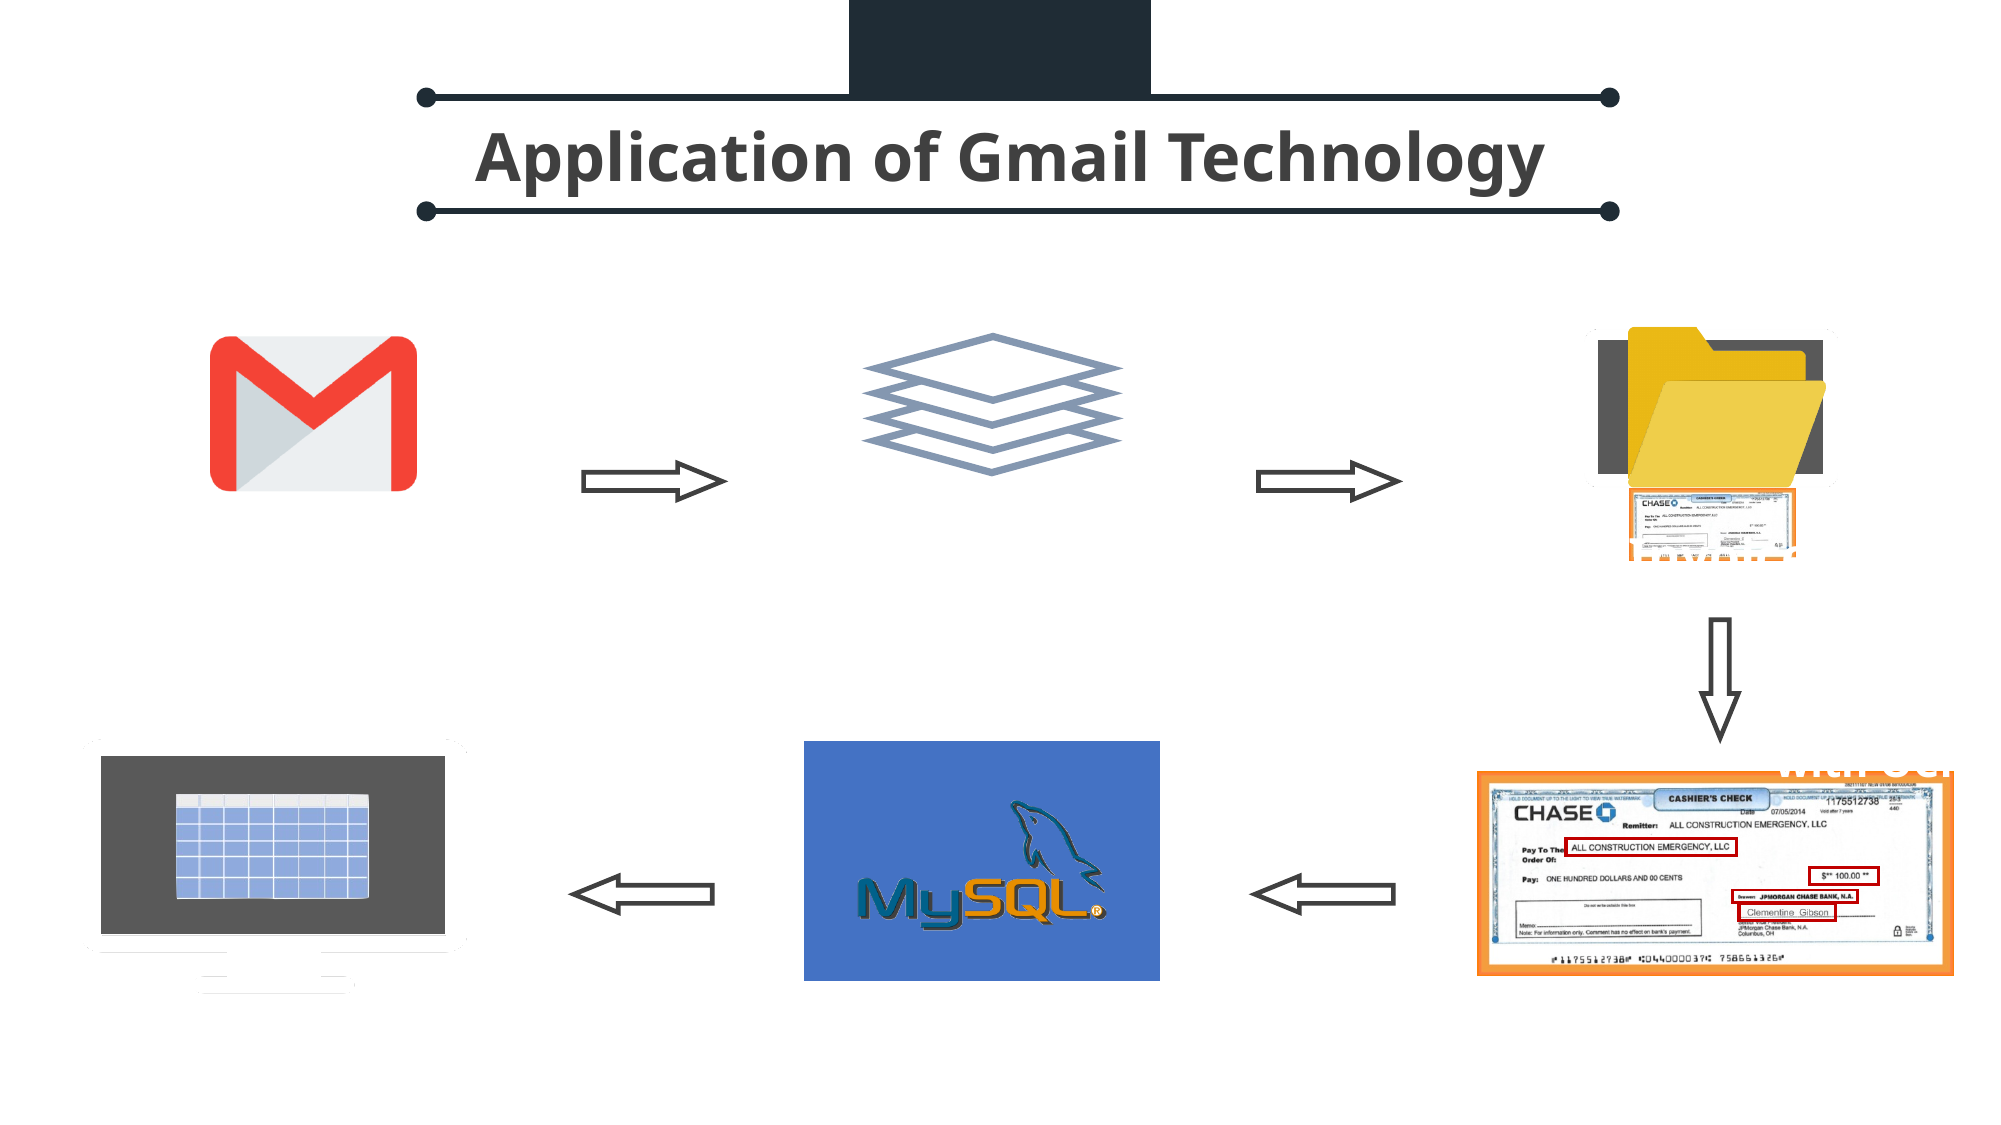

Application of Gmail Technology
Automatically Download
Unread Email
Connect Gmail
with IMAP
IMAP
Invoice
Gmail
Image
Recognition
with OCR
Data
presentation
for users
Segmented fields
stored into Database
| | | |
| --- | --- | --- |
| | | |
| | | |
| | | |
Show Table
MySQL
Get Details